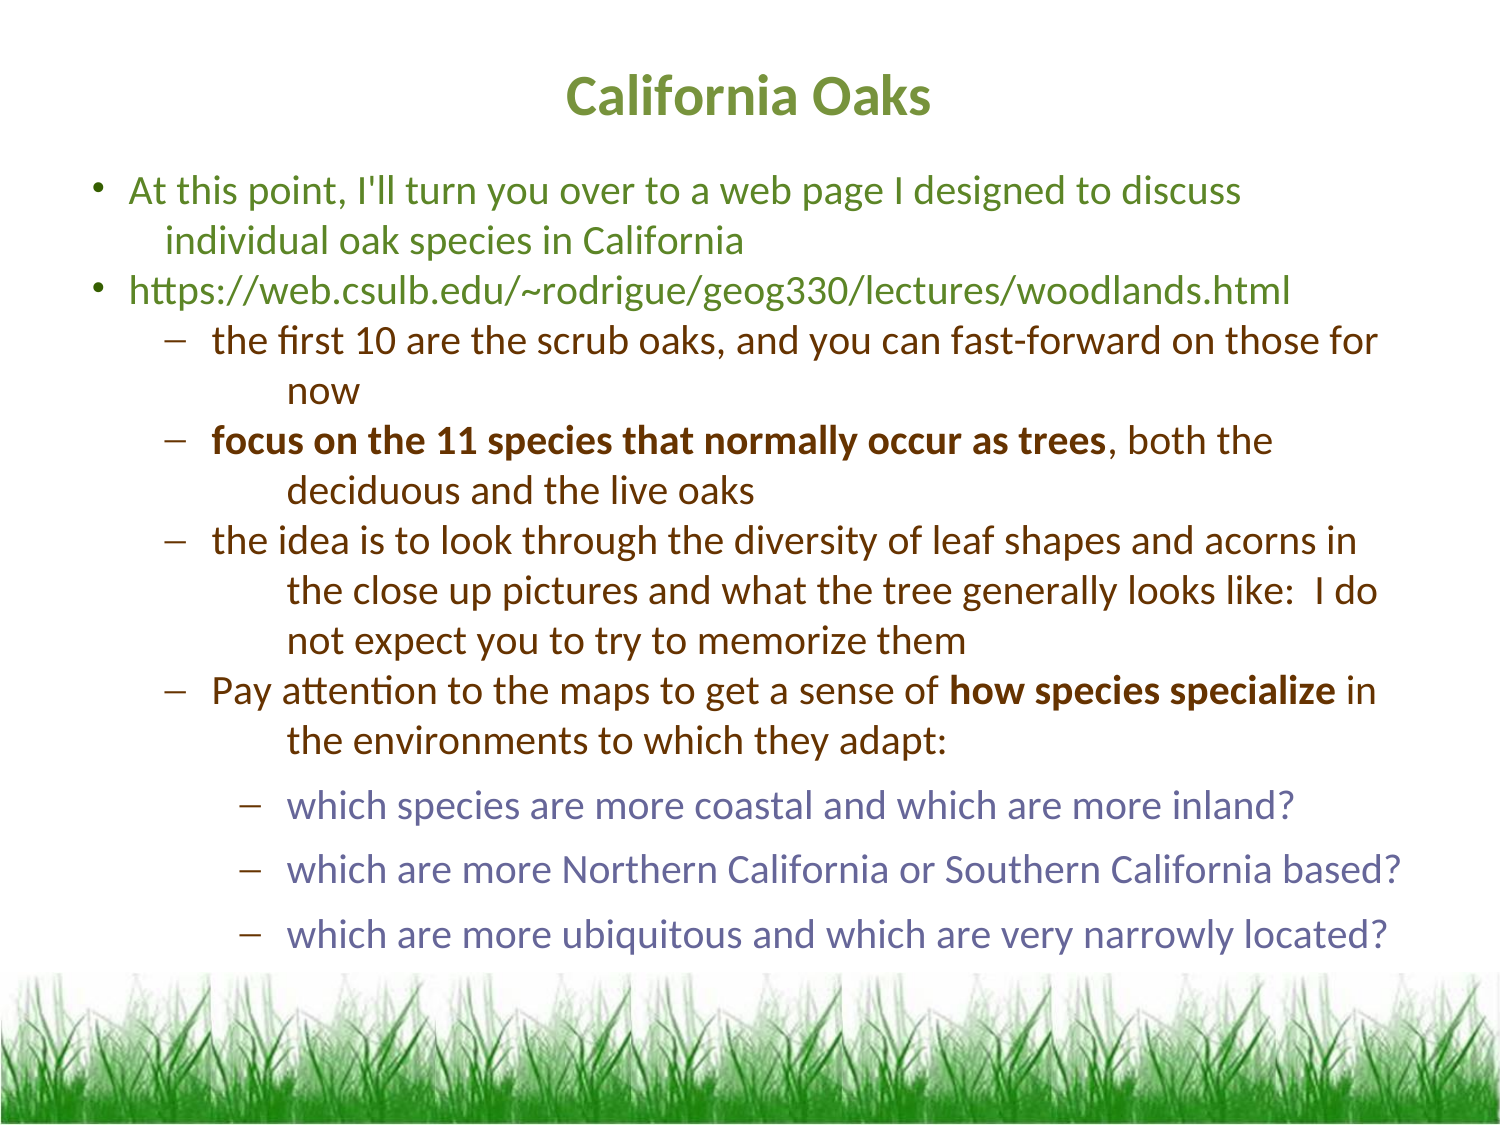

# California Oaks
At this point, I'll turn you over to a web page I designed to discuss individual oak species in California
https://web.csulb.edu/~rodrigue/geog330/lectures/woodlands.html
the first 10 are the scrub oaks, and you can fast-forward on those for now
focus on the 11 species that normally occur as trees, both the deciduous and the live oaks
the idea is to look through the diversity of leaf shapes and acorns in the close up pictures and what the tree generally looks like: I do not expect you to try to memorize them
Pay attention to the maps to get a sense of how species specialize in the environments to which they adapt:
which species are more coastal and which are more inland?
which are more Northern California or Southern California based?
which are more ubiquitous and which are very narrowly located?